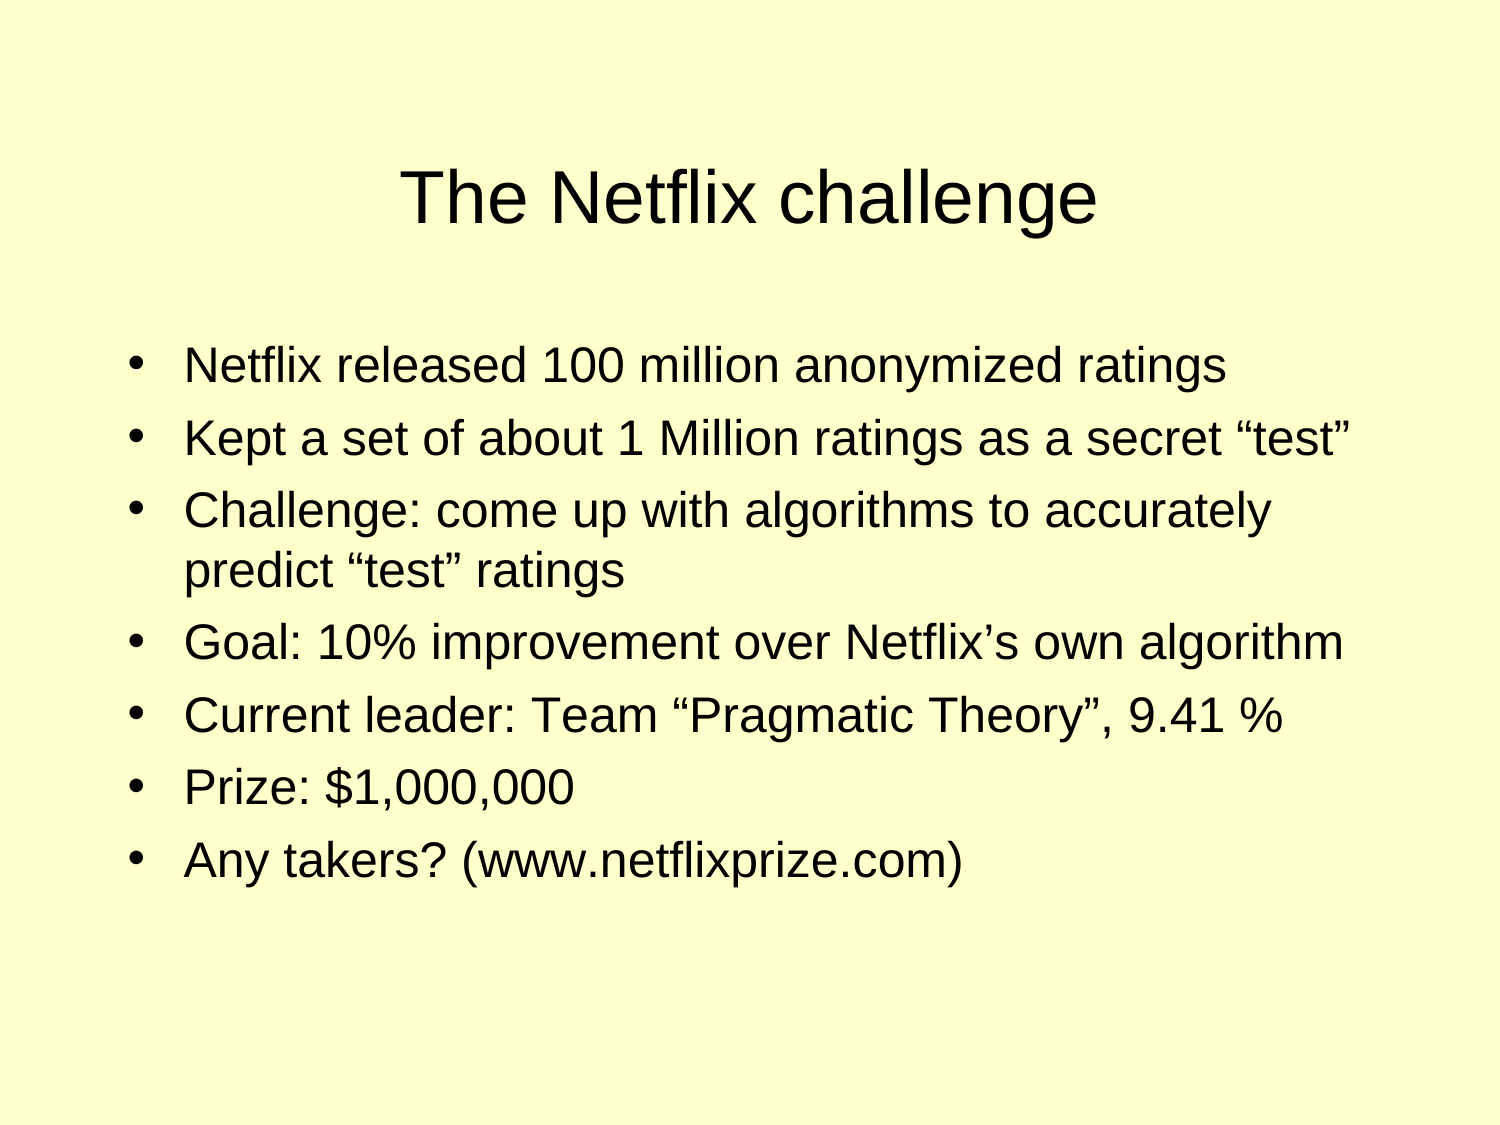

# The Netflix challenge
Netflix released 100 million anonymized ratings
Kept a set of about 1 Million ratings as a secret “test”
Challenge: come up with algorithms to accurately predict “test” ratings
Goal: 10% improvement over Netflix’s own algorithm
Current leader: Team “Pragmatic Theory”, 9.41 %
Prize: $1,000,000
Any takers? (www.netflixprize.com)